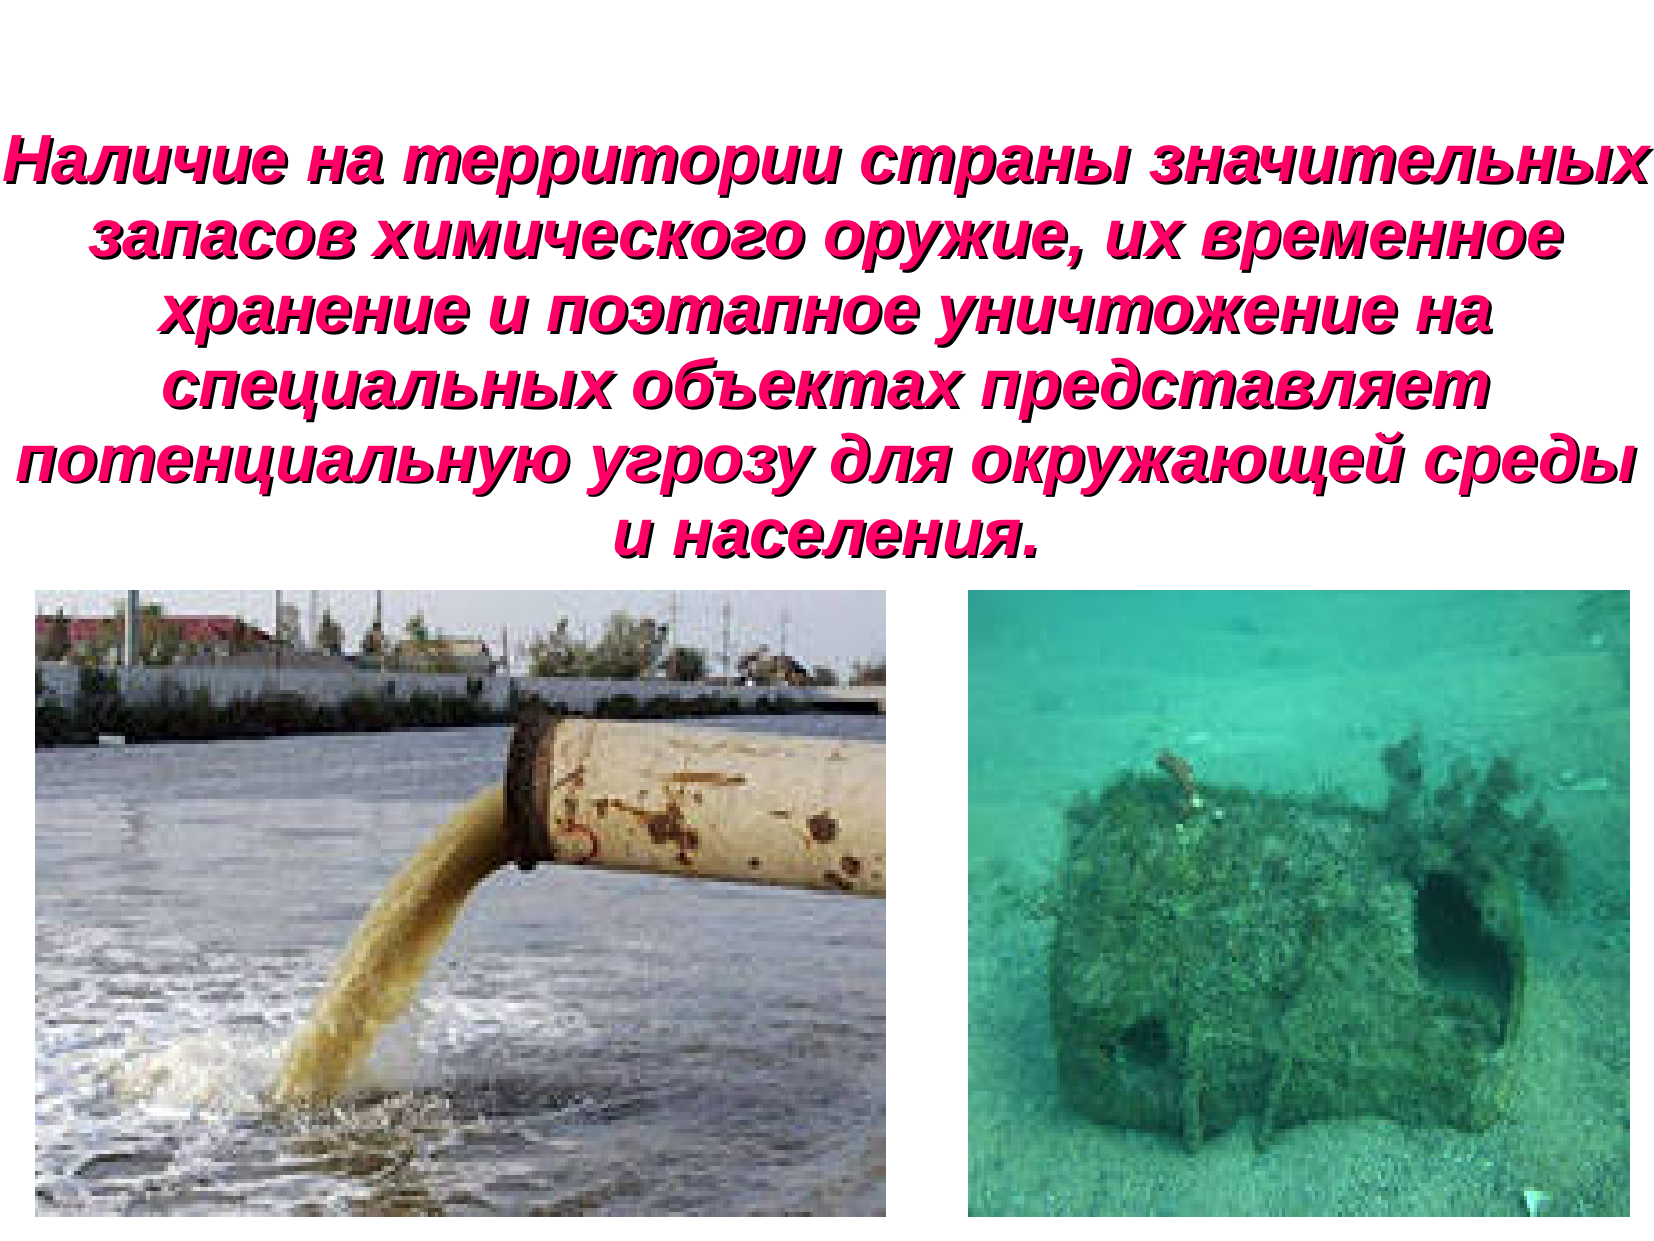

# Наличие на территории страны значительных запасов химического оружие, их временное хранение и поэтапное уничтожение на специальных объектах представляет потенциальную угрозу для окружающей среды и населения.